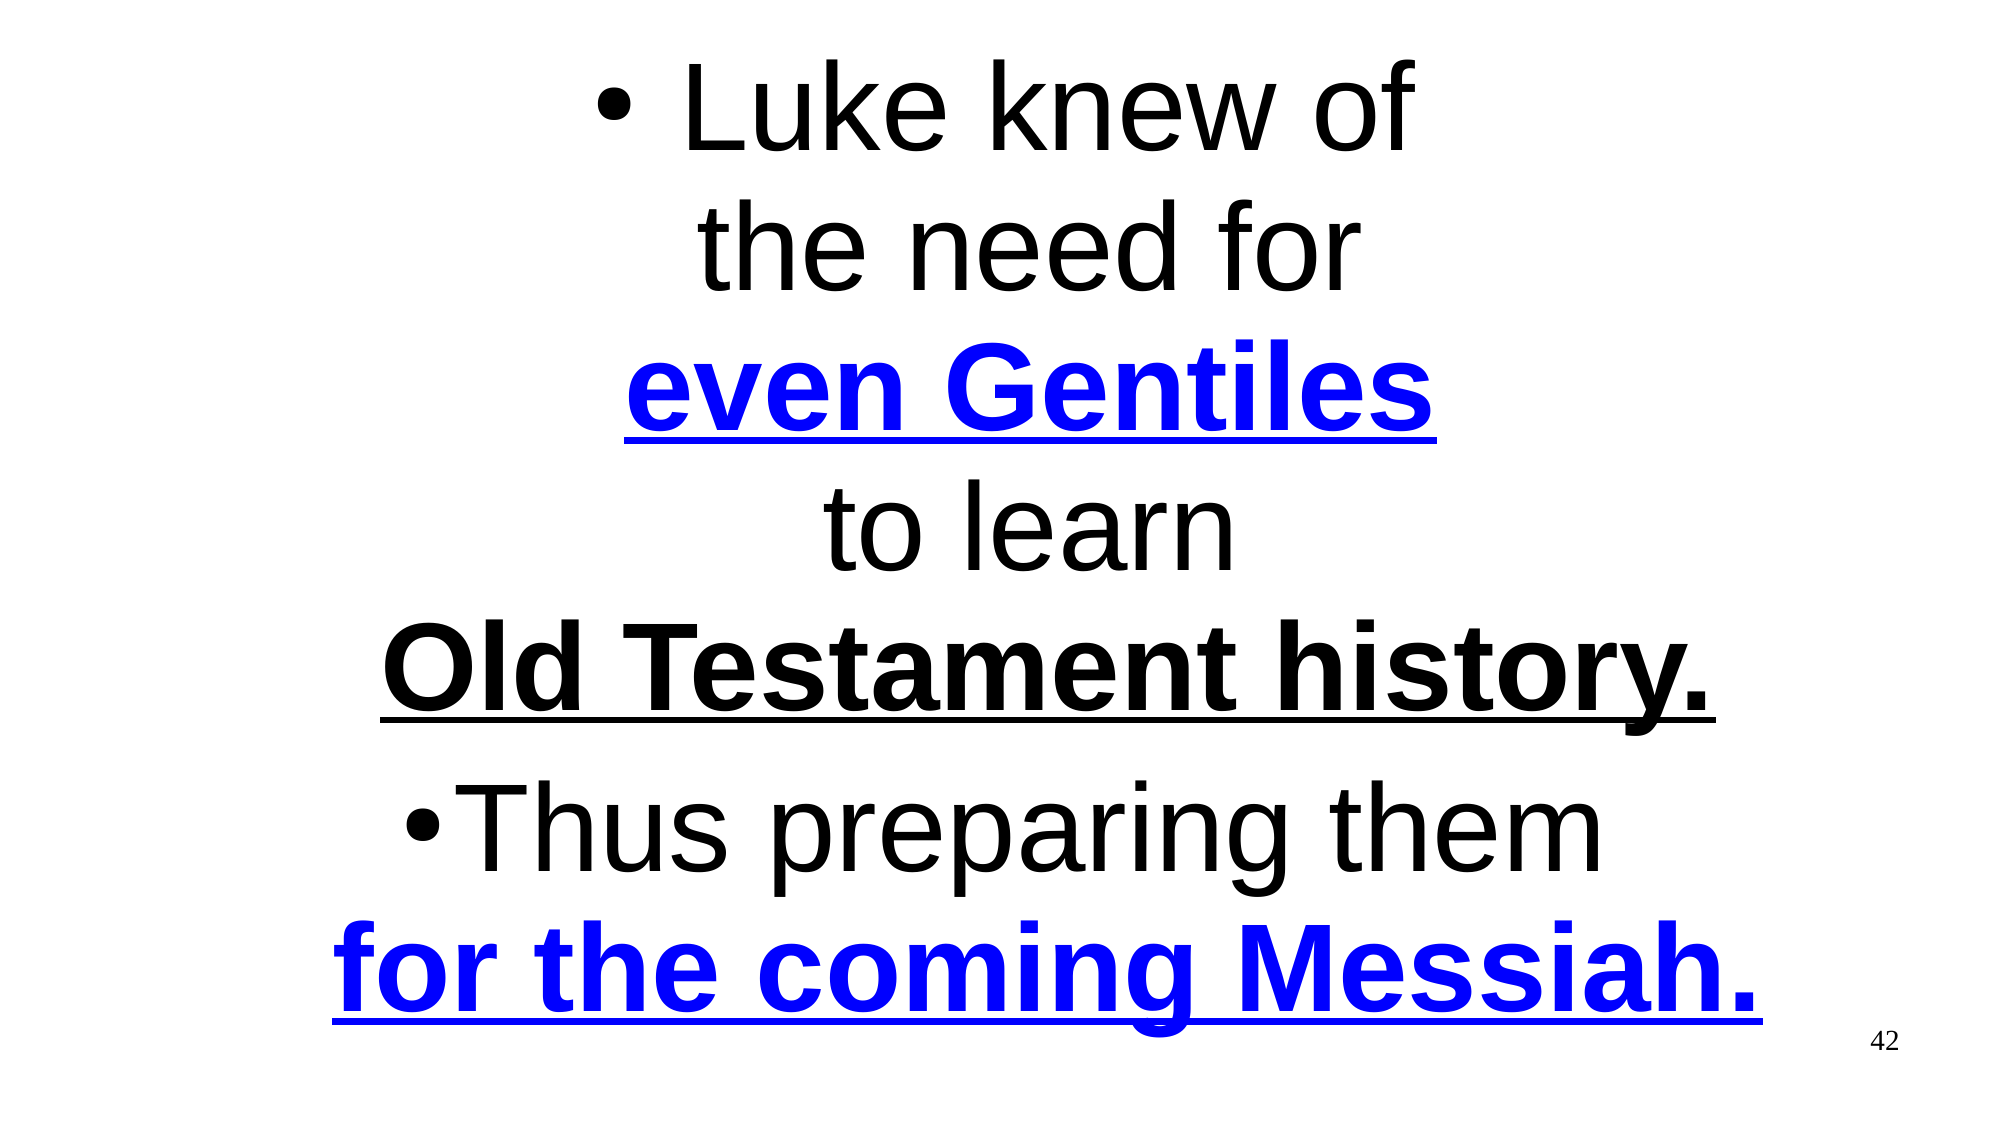

# Luke knew of the need for even Gentiles to learn Old Testament history.
Thus preparing them
for the coming Messiah.
42